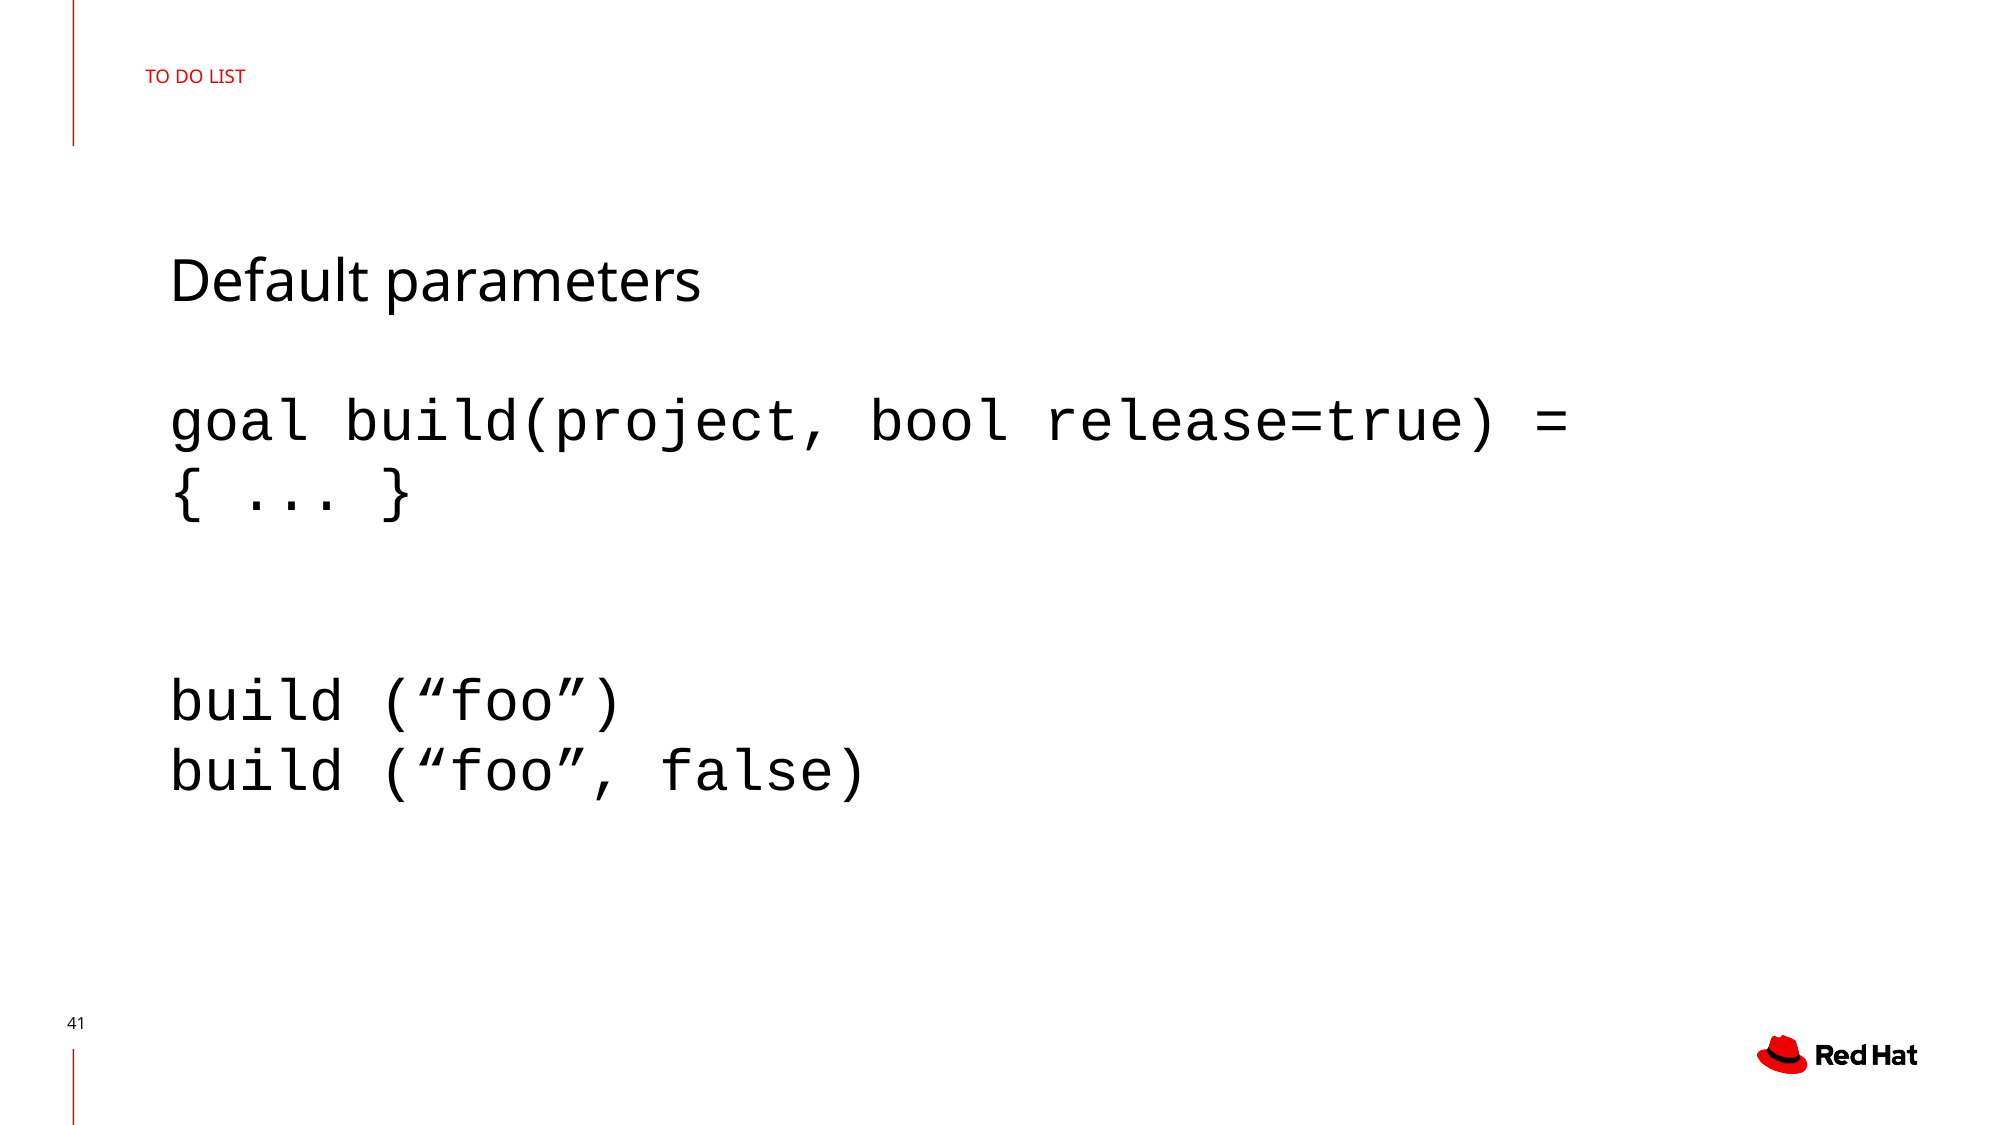

TO DO LIST
Default parameters
goal build(project, bool release=true) =
{ ... }
build (“foo”)
build (“foo”, false)
41